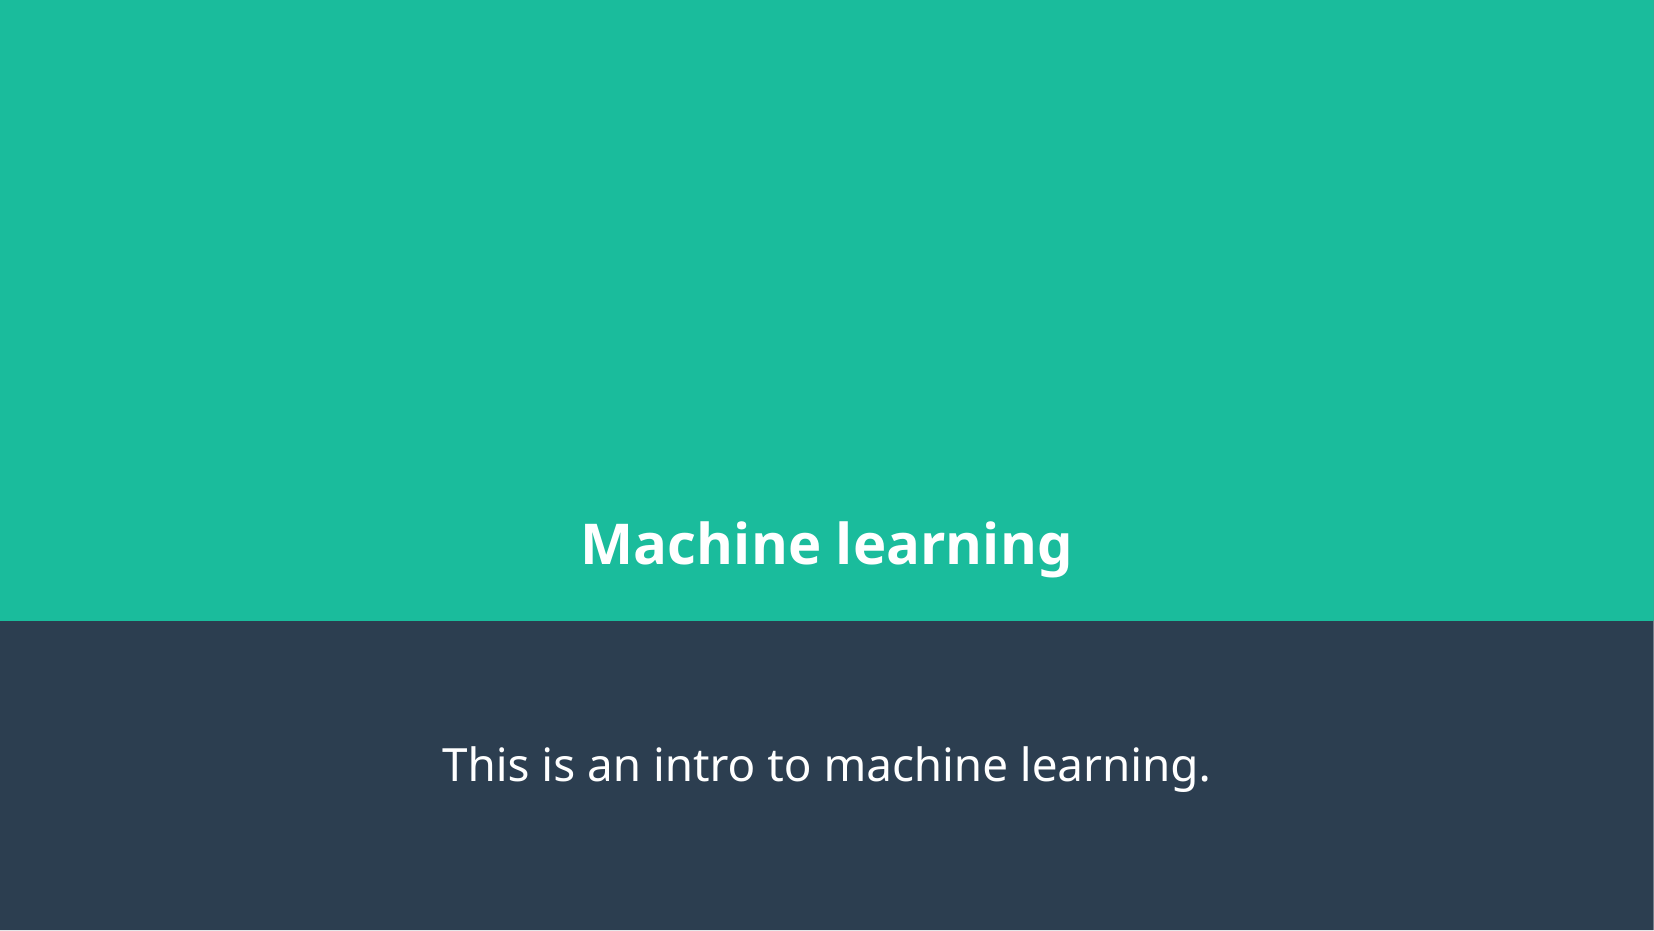

# Machine learning
This is an intro to machine learning.